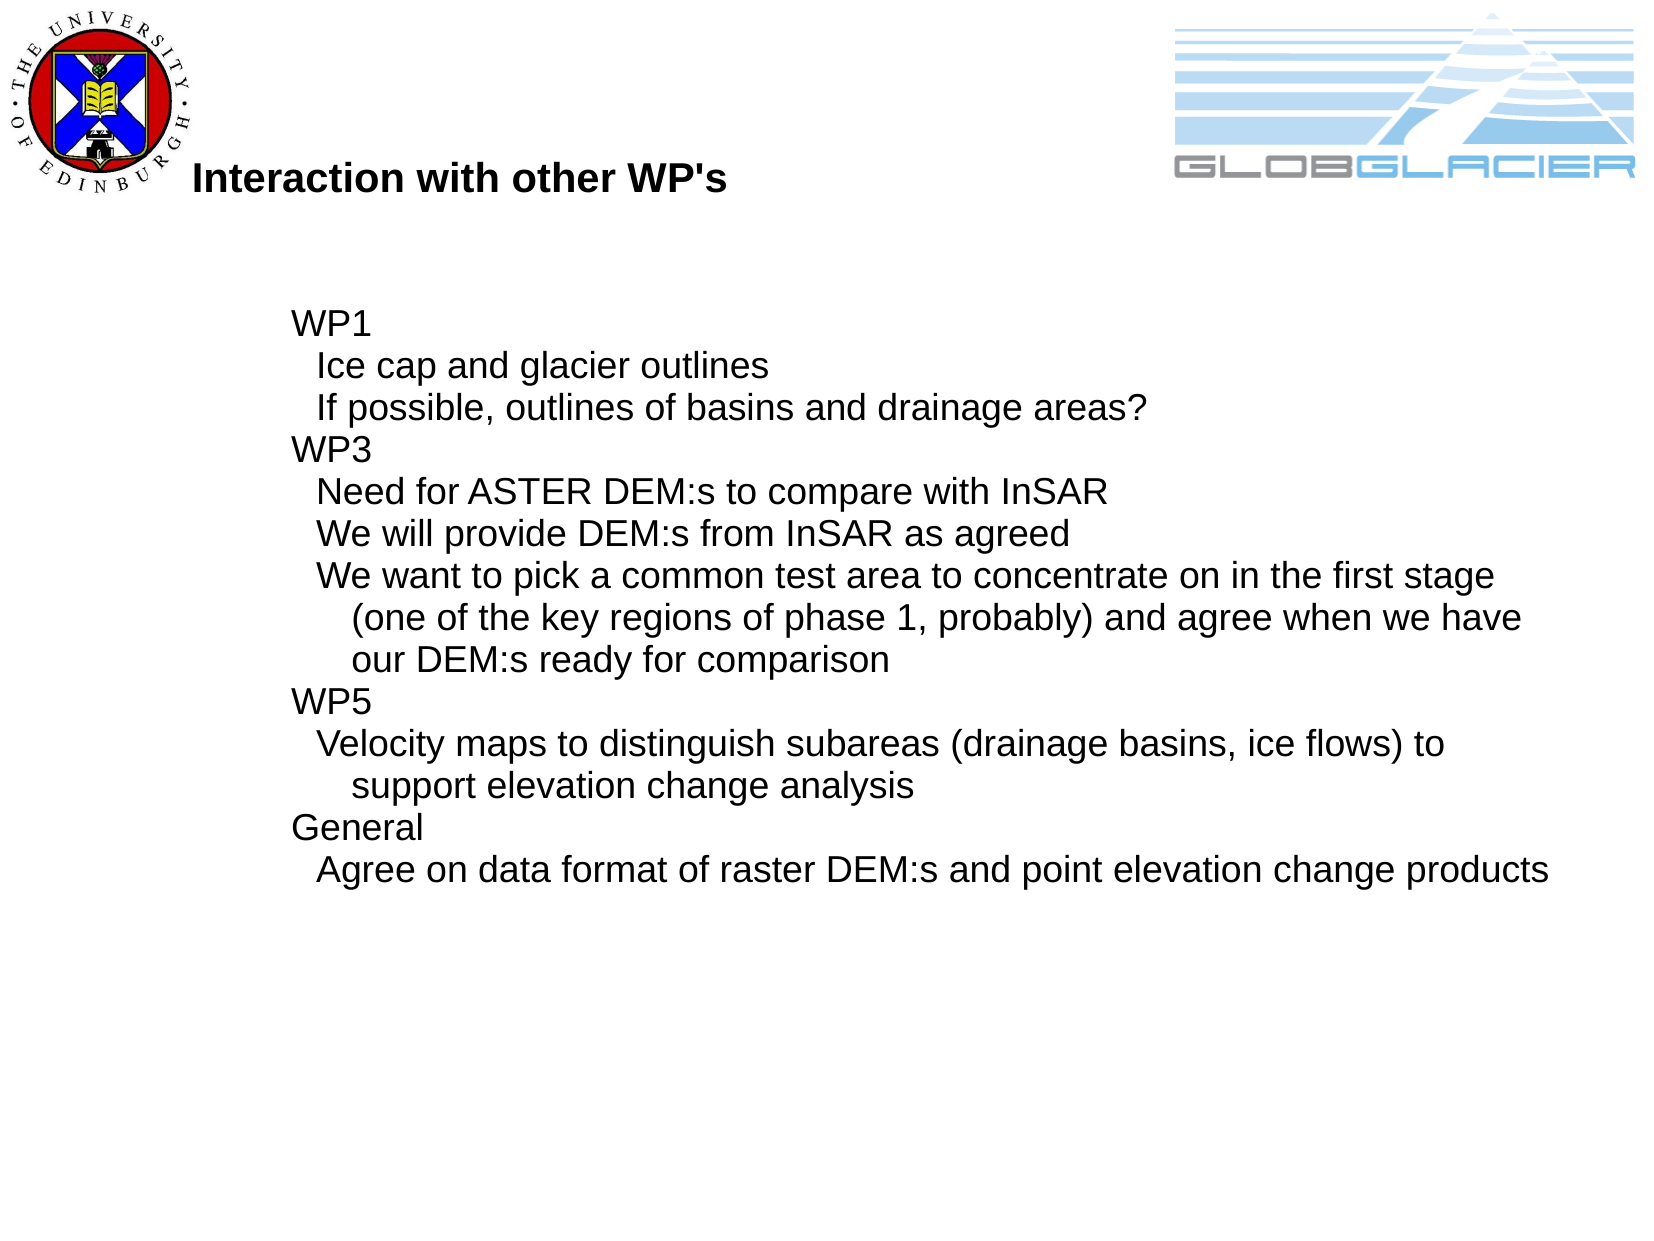

Interaction with other WP's
 WP1
Ice cap and glacier outlines
If possible, outlines of basins and drainage areas?
 WP3
Need for ASTER DEM:s to compare with InSAR
We will provide DEM:s from InSAR as agreed
We want to pick a common test area to concentrate on in the first stage
(one of the key regions of phase 1, probably) and agree when we have
our DEM:s ready for comparison
 WP5
Velocity maps to distinguish subareas (drainage basins, ice flows) to
support elevation change analysis
 General
Agree on data format of raster DEM:s and point elevation change products